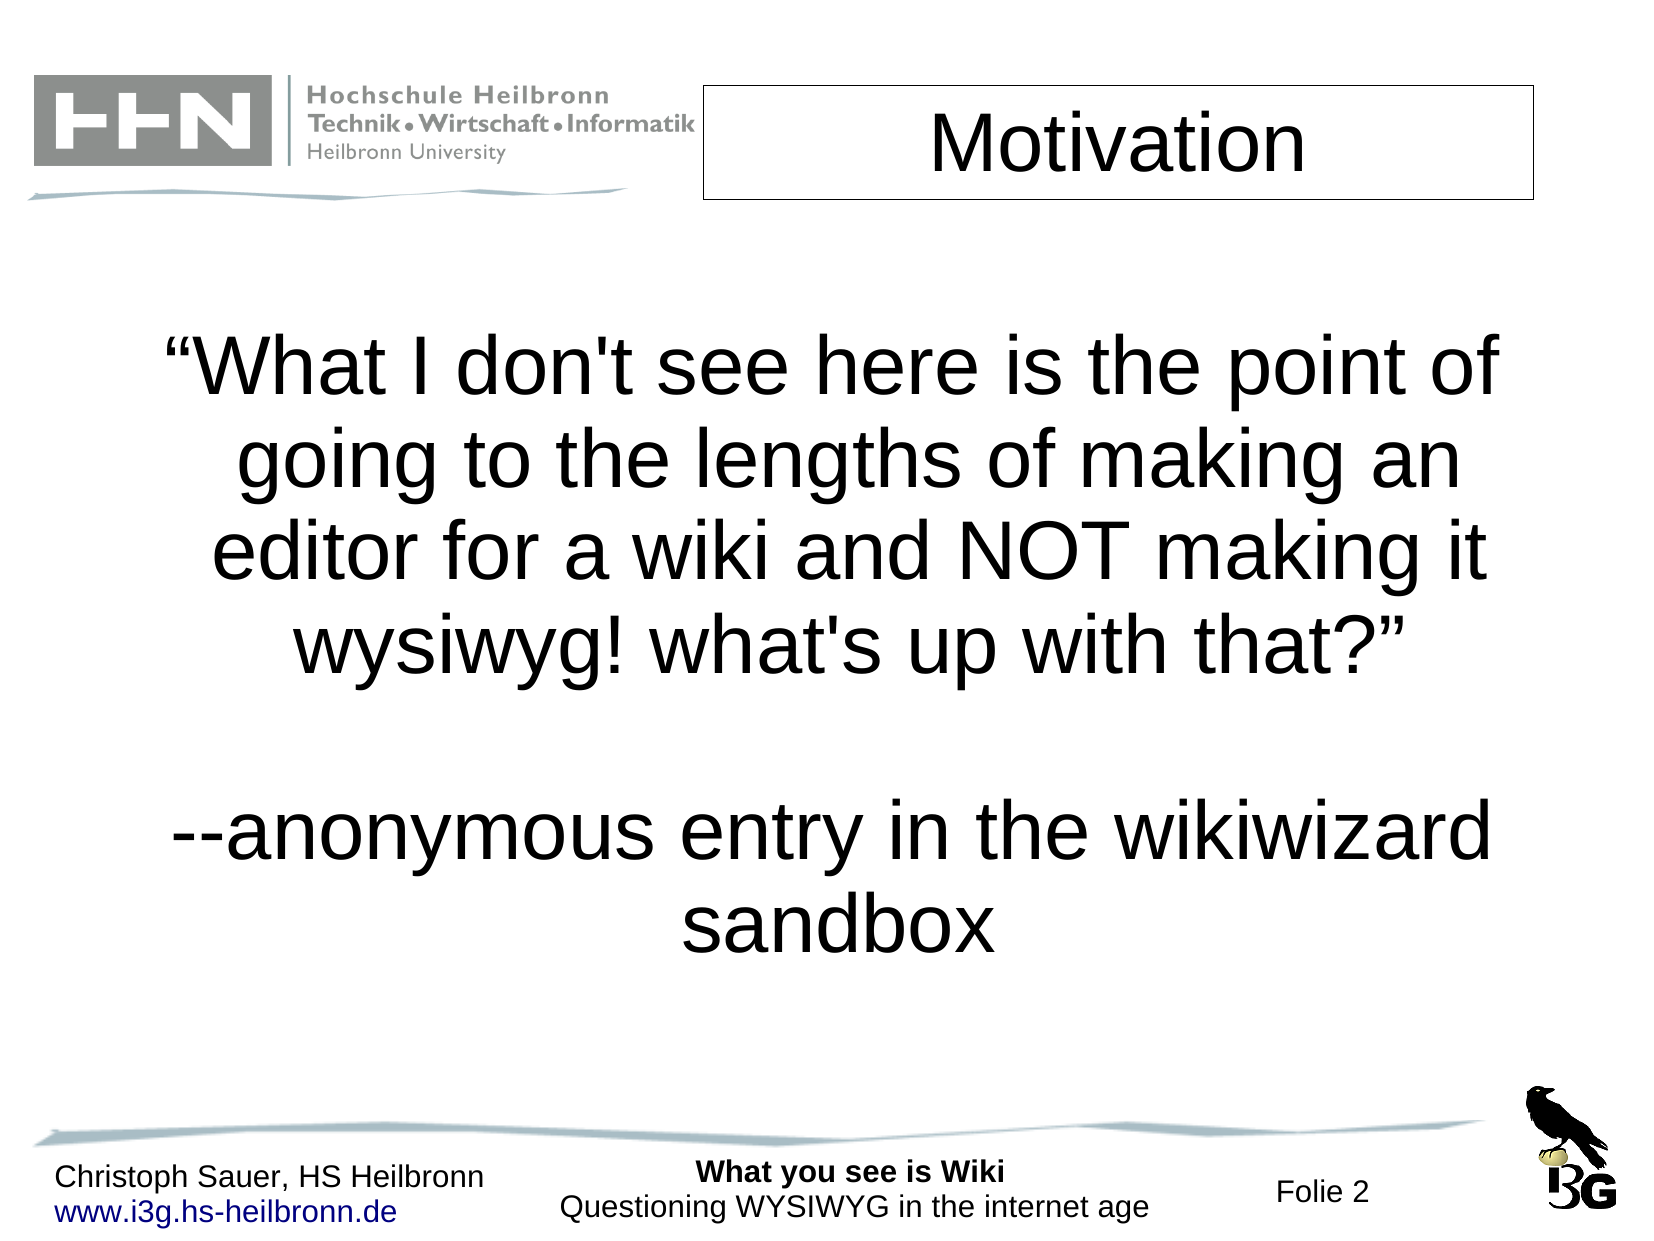

# Motivation
“What I don't see here is the point of going to the lengths of making an editor for a wiki and NOT making it wysiwyg! what's up with that?”
--anonymous entry in the wikiwizard sandbox